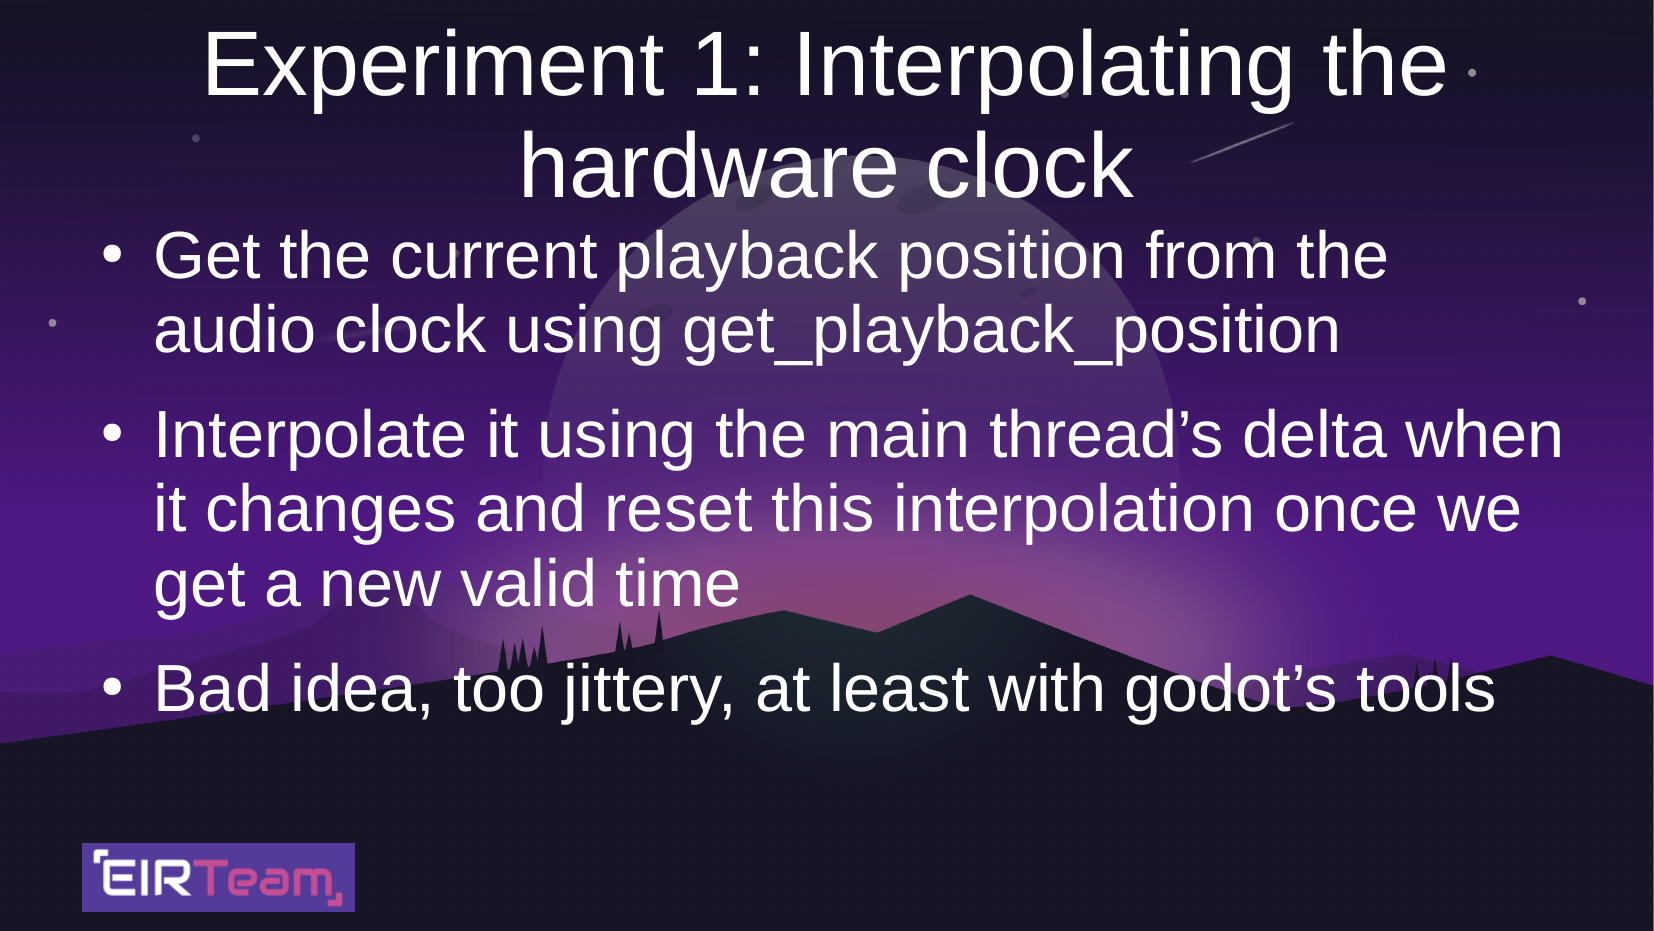

# Experiment 1: Interpolating the hardware clock
Get the current playback position from the audio clock using get_playback_position
Interpolate it using the main thread’s delta when it changes and reset this interpolation once we get a new valid time
Bad idea, too jittery, at least with godot’s tools